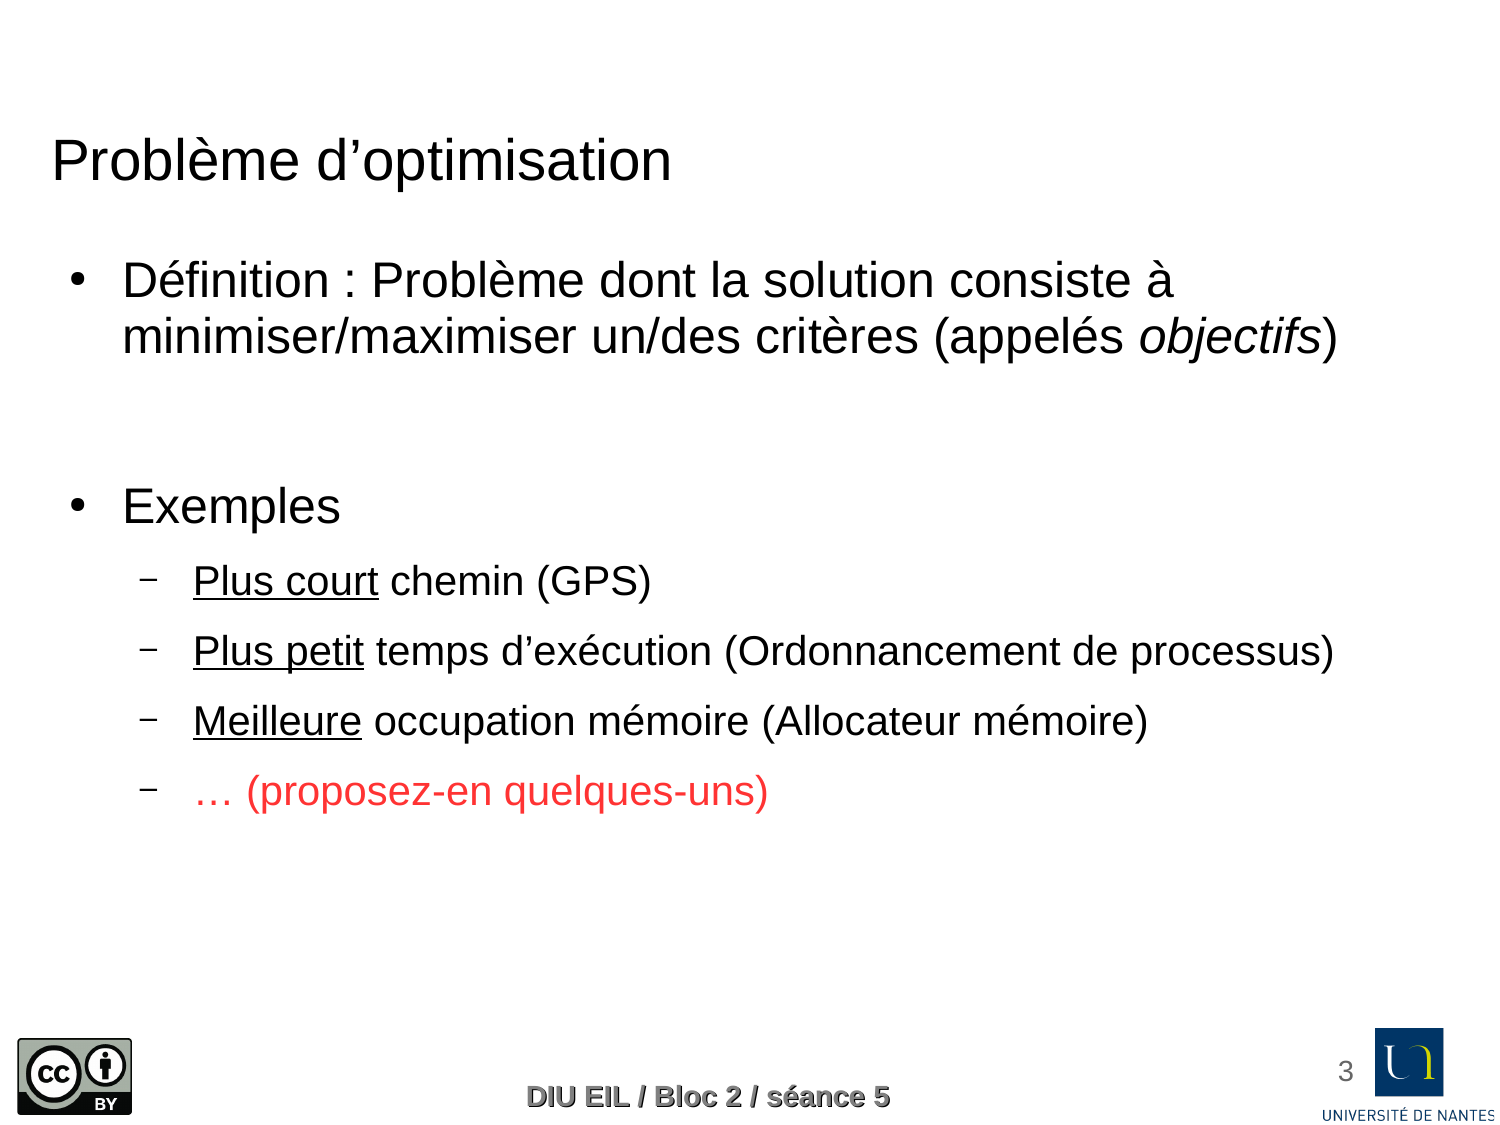

# Problème d’optimisation
Définition : Problème dont la solution consiste à minimiser/maximiser un/des critères (appelés objectifs)
Exemples
Plus court chemin (GPS)
Plus petit temps d’exécution (Ordonnancement de processus)
Meilleure occupation mémoire (Allocateur mémoire)
… (proposez-en quelques-uns)
3